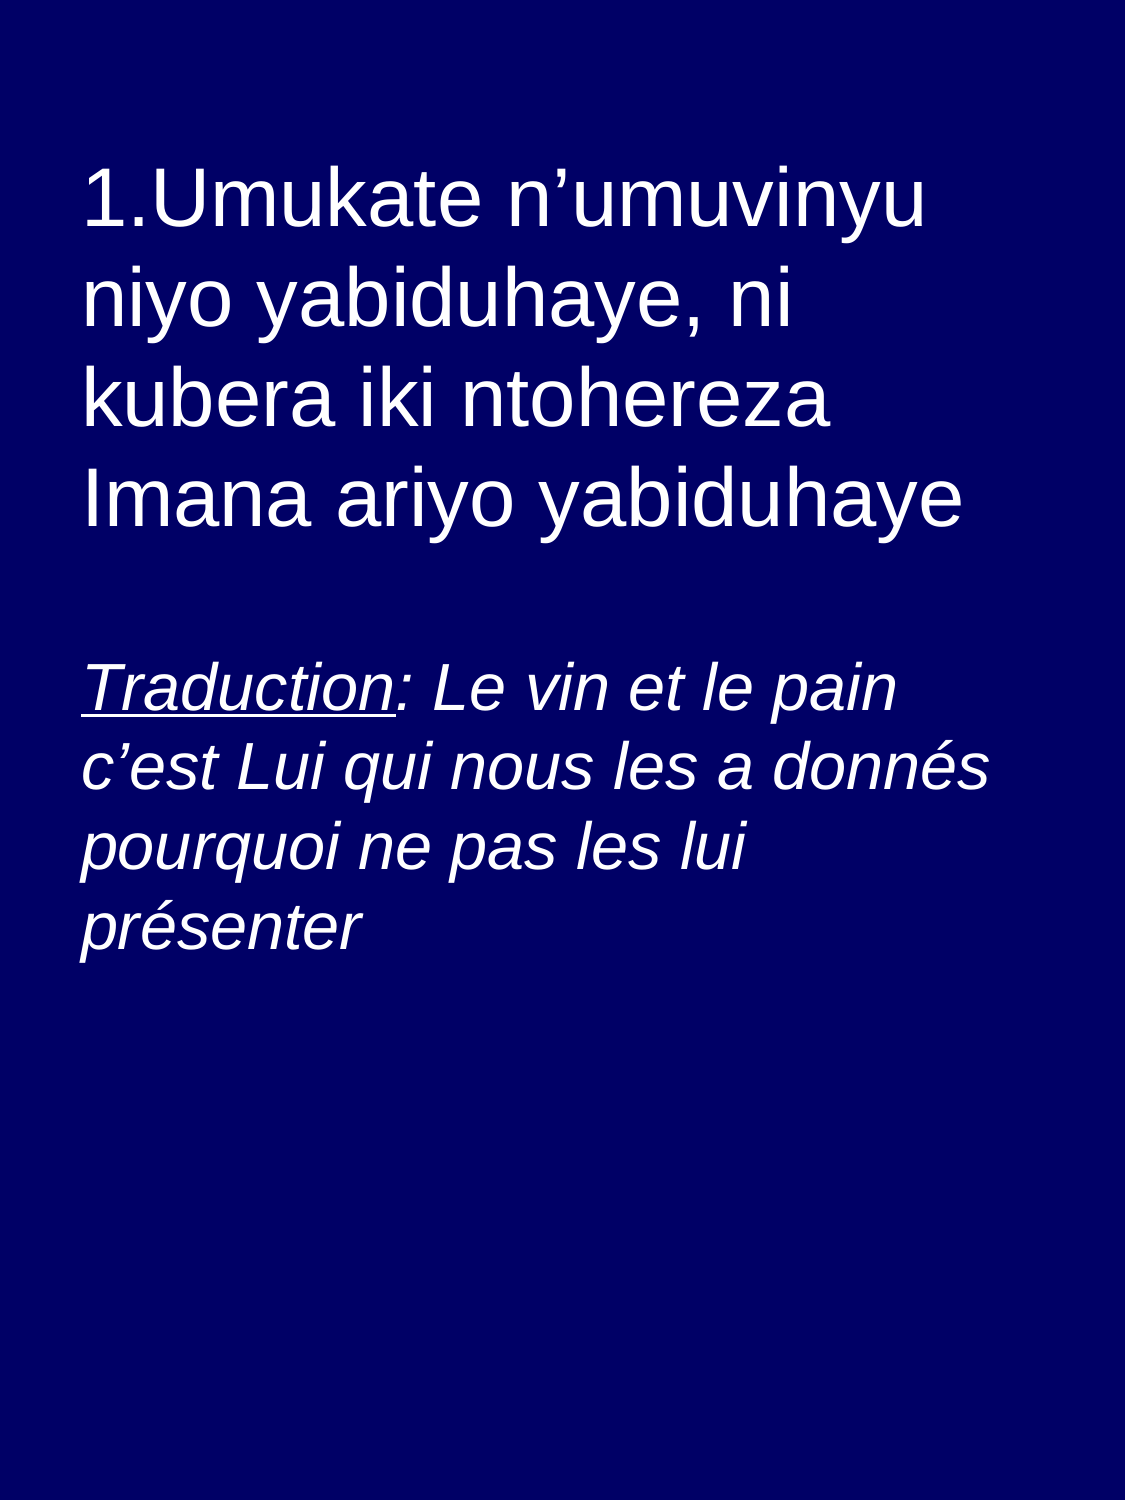

1.Umukate n’umuvinyu niyo yabiduhaye, ni kubera iki ntohereza Imana ariyo yabiduhaye
Traduction: Le vin et le pain c’est Lui qui nous les a donnés pourquoi ne pas les lui présenter